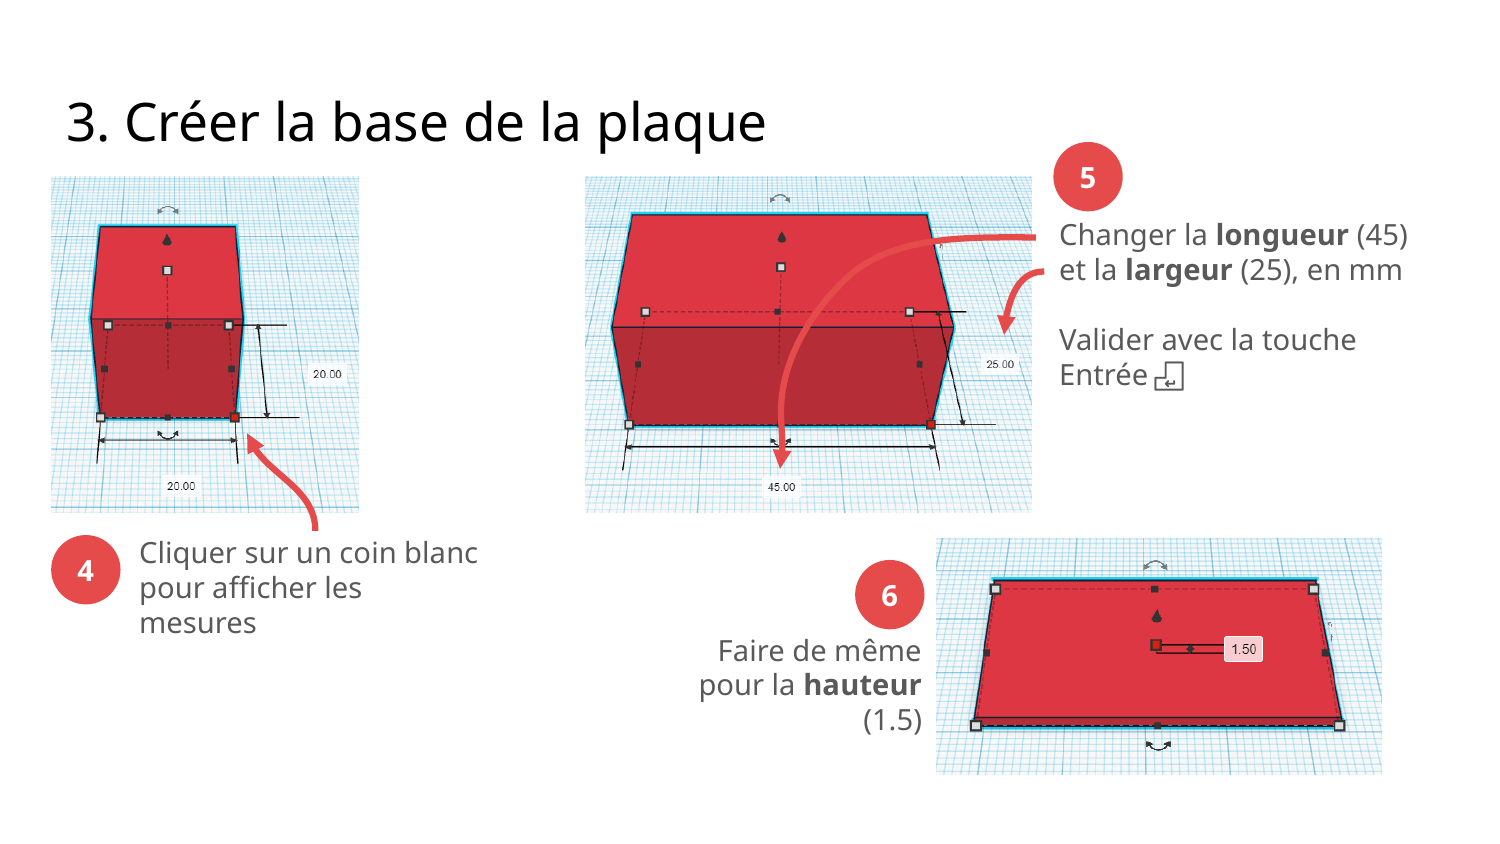

# 3. Créer la base de la plaque
5
Changer la longueur (45)
et la largeur (25), en mm
Valider avec la touche Entrée
Cliquer sur un coin blanc
pour afficher les mesures
4
6
Faire de même
pour la hauteur (1.5)